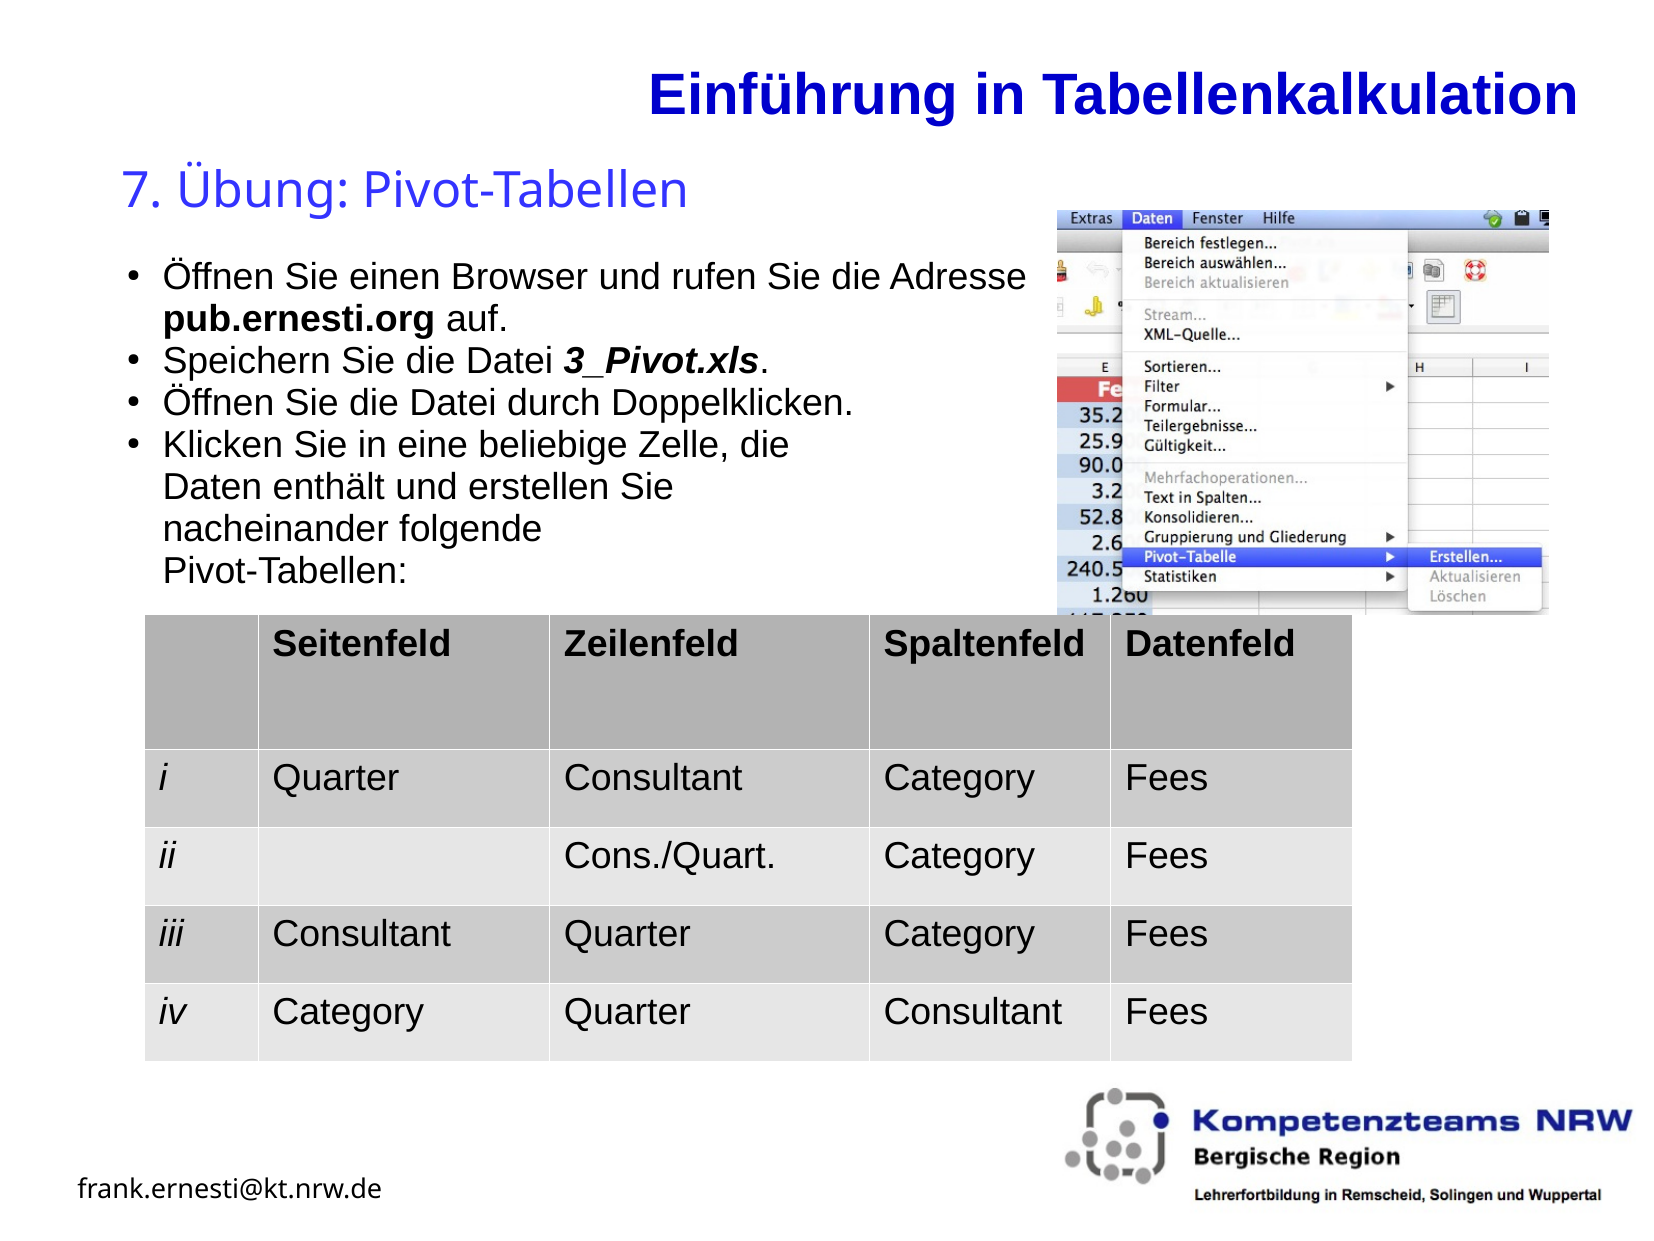

| | Einführung in Tabellenkalkulation |
| --- | --- |
7. Übung: Pivot-Tabellen
Öffnen Sie einen Browser und rufen Sie die Adresse
pub.ernesti.org auf.
Speichern Sie die Datei 3_Pivot.xls.
Öffnen Sie die Datei durch Doppelklicken.
Klicken Sie in eine beliebige Zelle, die
Daten enthält und erstellen Sie
nacheinander folgende
Pivot-Tabellen:
| | Seitenfeld | Zeilenfeld | Spaltenfeld | Datenfeld |
| --- | --- | --- | --- | --- |
| i | Quarter | Consultant | Category | Fees |
| ii | | Cons./Quart. | Category | Fees |
| iii | Consultant | Quarter | Category | Fees |
| iv | Category | Quarter | Consultant | Fees |
frank.ernesti@kt.nrw.de